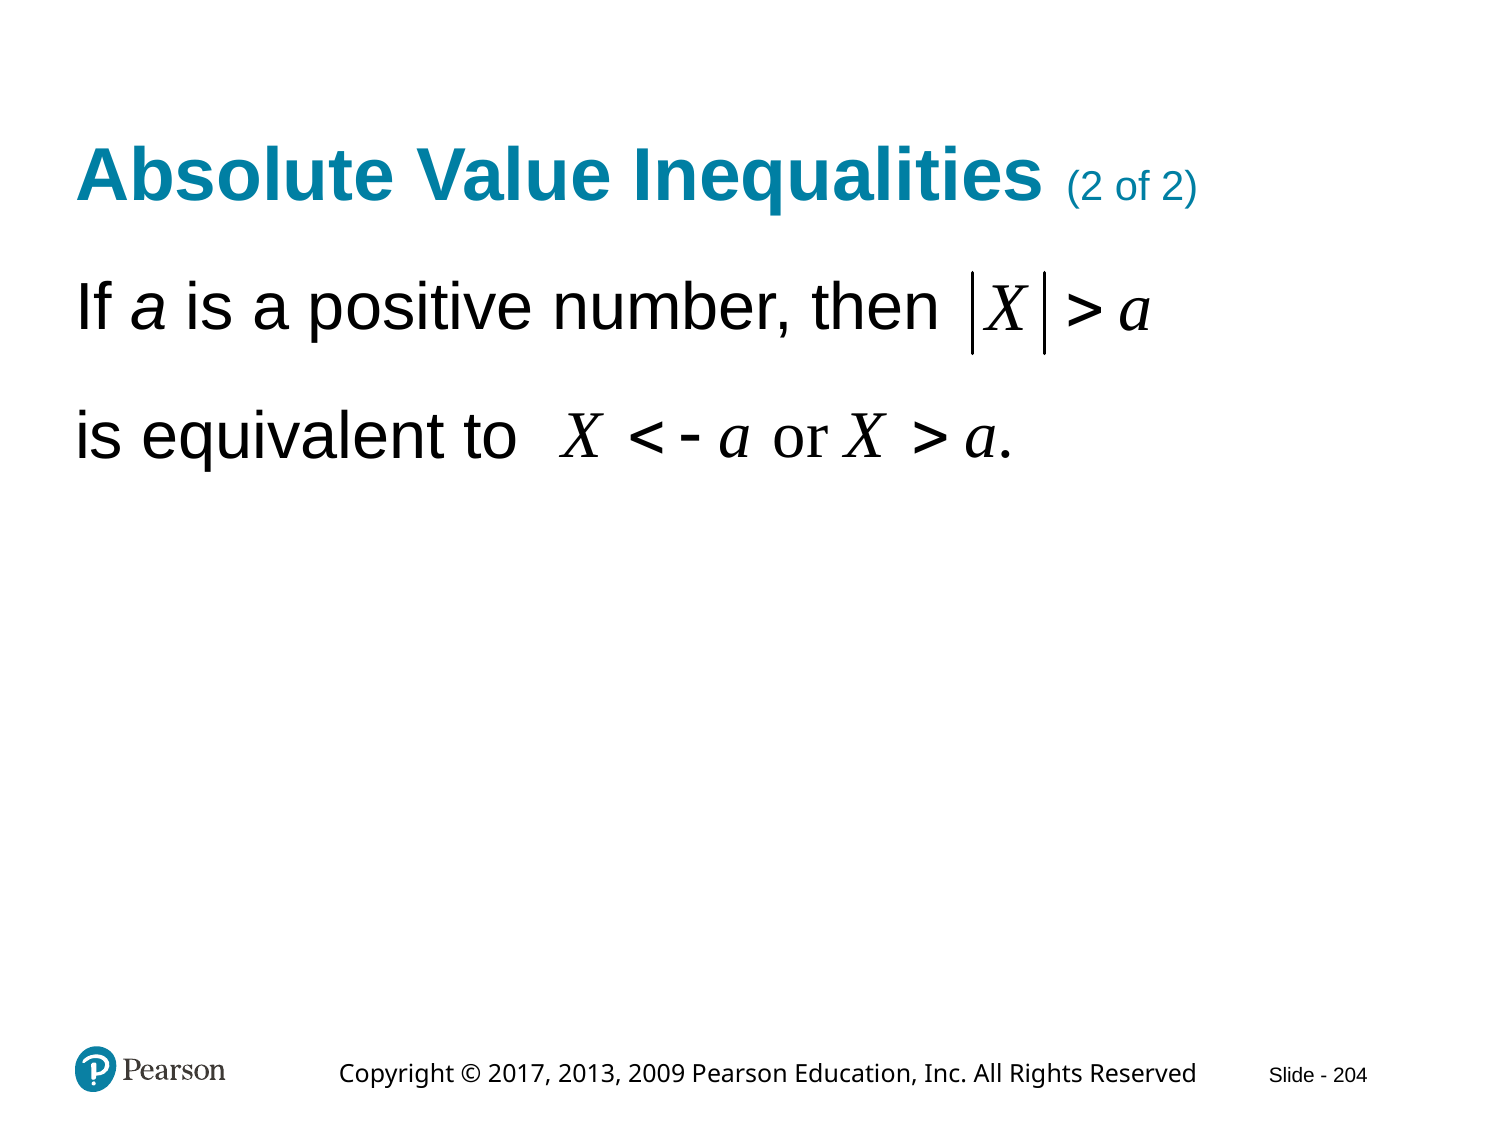

# Absolute Value Inequalities (2 of 2)
If a is a positive number, then
is equivalent to